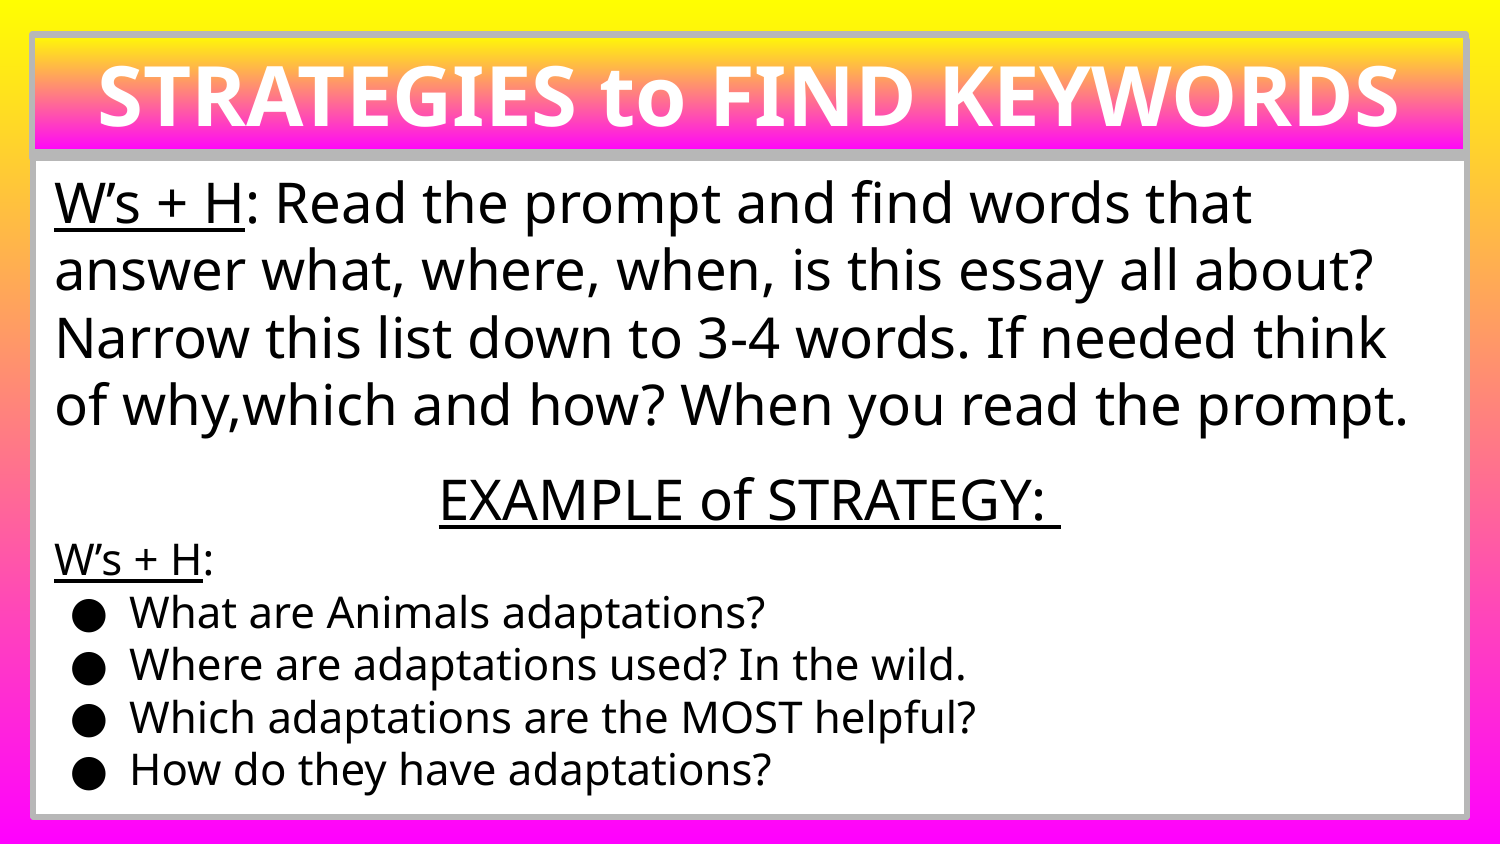

STRATEGIES to FIND KEYWORDS
W’s + H: Read the prompt and find words that answer what, where, when, is this essay all about? Narrow this list down to 3-4 words. If needed think of why,which and how? When you read the prompt.
EXAMPLE of STRATEGY:
W’s + H:
What are Animals adaptations?
Where are adaptations used? In the wild.
Which adaptations are the MOST helpful?
How do they have adaptations?